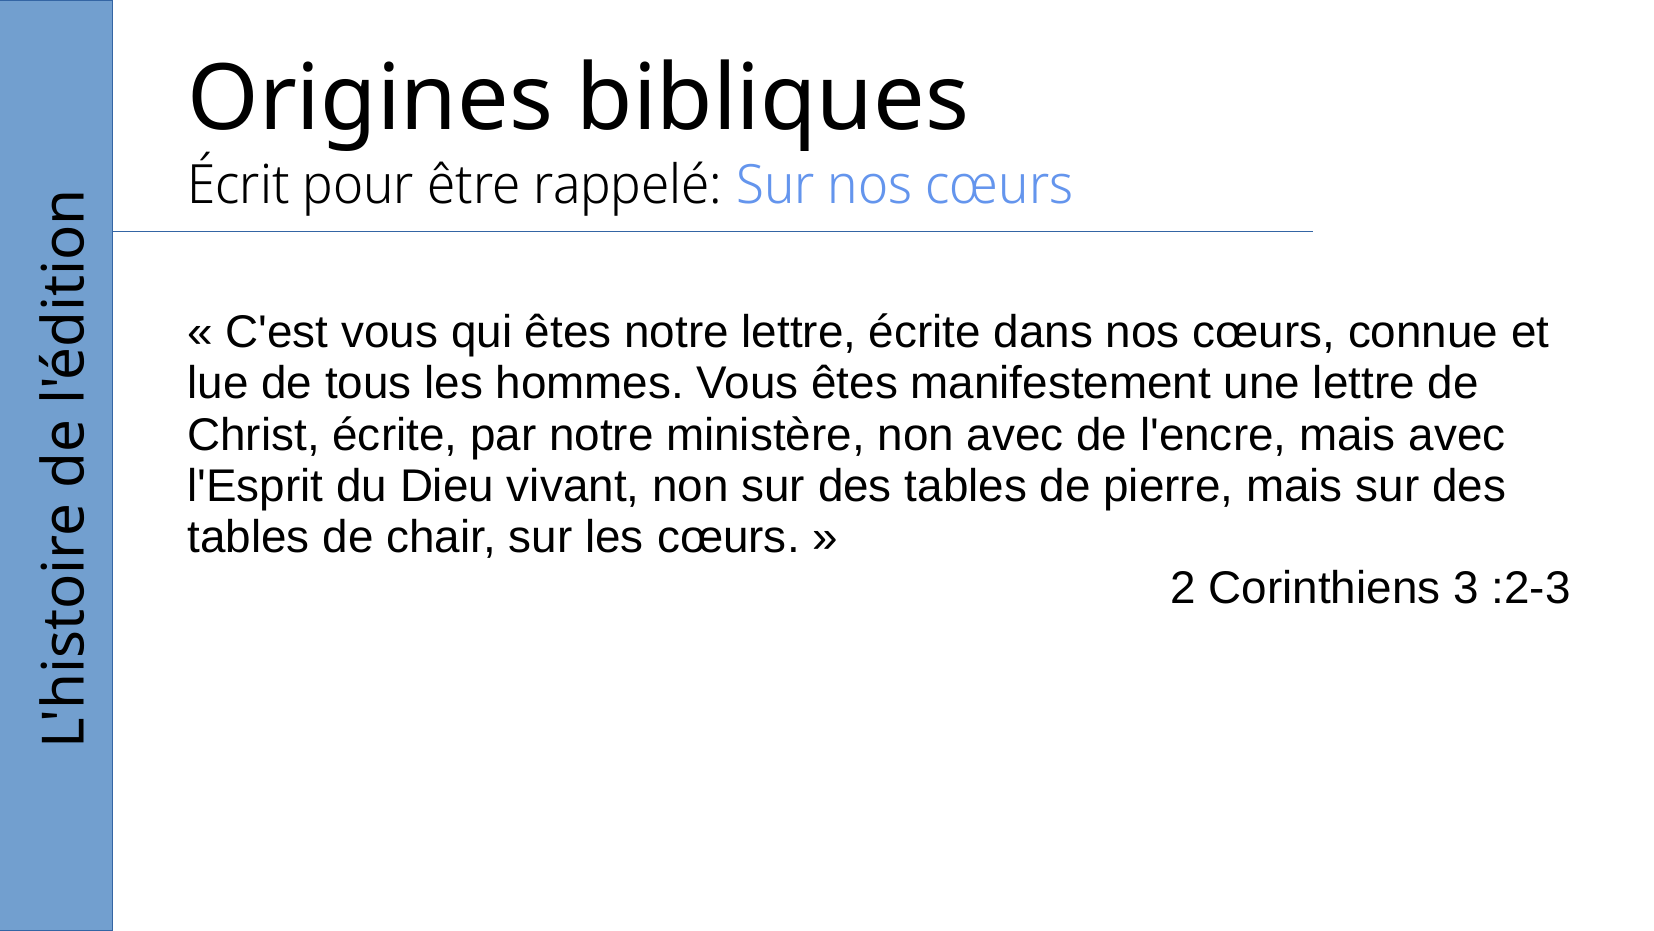

# Origines bibliques
Écrit pour être rappelé: Sur nos cœurs
« C'est vous qui êtes notre lettre, écrite dans nos cœurs, connue et lue de tous les hommes. Vous êtes manifestement une lettre de Christ, écrite, par notre ministère, non avec de l'encre, mais avec l'Esprit du Dieu vivant, non sur des tables de pierre, mais sur des tables de chair, sur les cœurs. »
2 Corinthiens 3 :2-3
L'histoire de l'édition